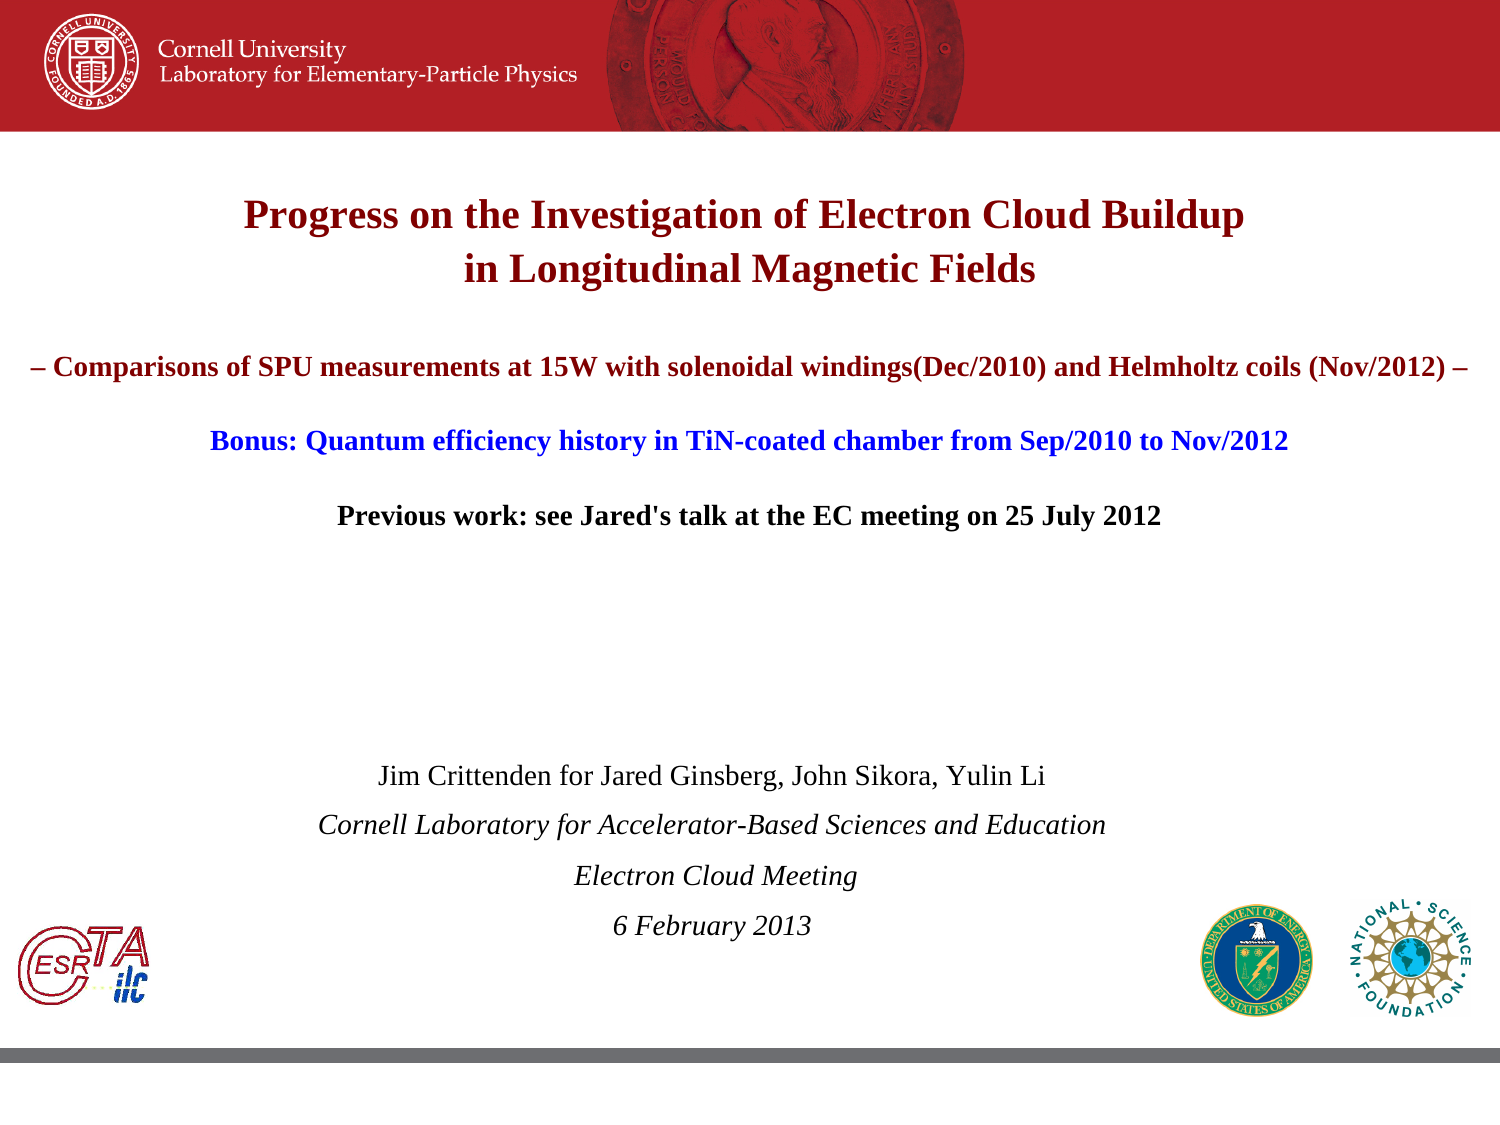

Progress on the Investigation of Electron Cloud Buildup
in Longitudinal Magnetic Fields
– Comparisons of SPU measurements at 15W with solenoidal windings(Dec/2010) and Helmholtz coils (Nov/2012) –
Bonus: Quantum efficiency history in TiN-coated chamber from Sep/2010 to Nov/2012
Previous work: see Jared's talk at the EC meeting on 25 July 2012
# Jim Crittenden for Jared Ginsberg, John Sikora, Yulin Li
Cornell Laboratory for Accelerator-Based Sciences and Education
 Electron Cloud Meeting
6 February 2013